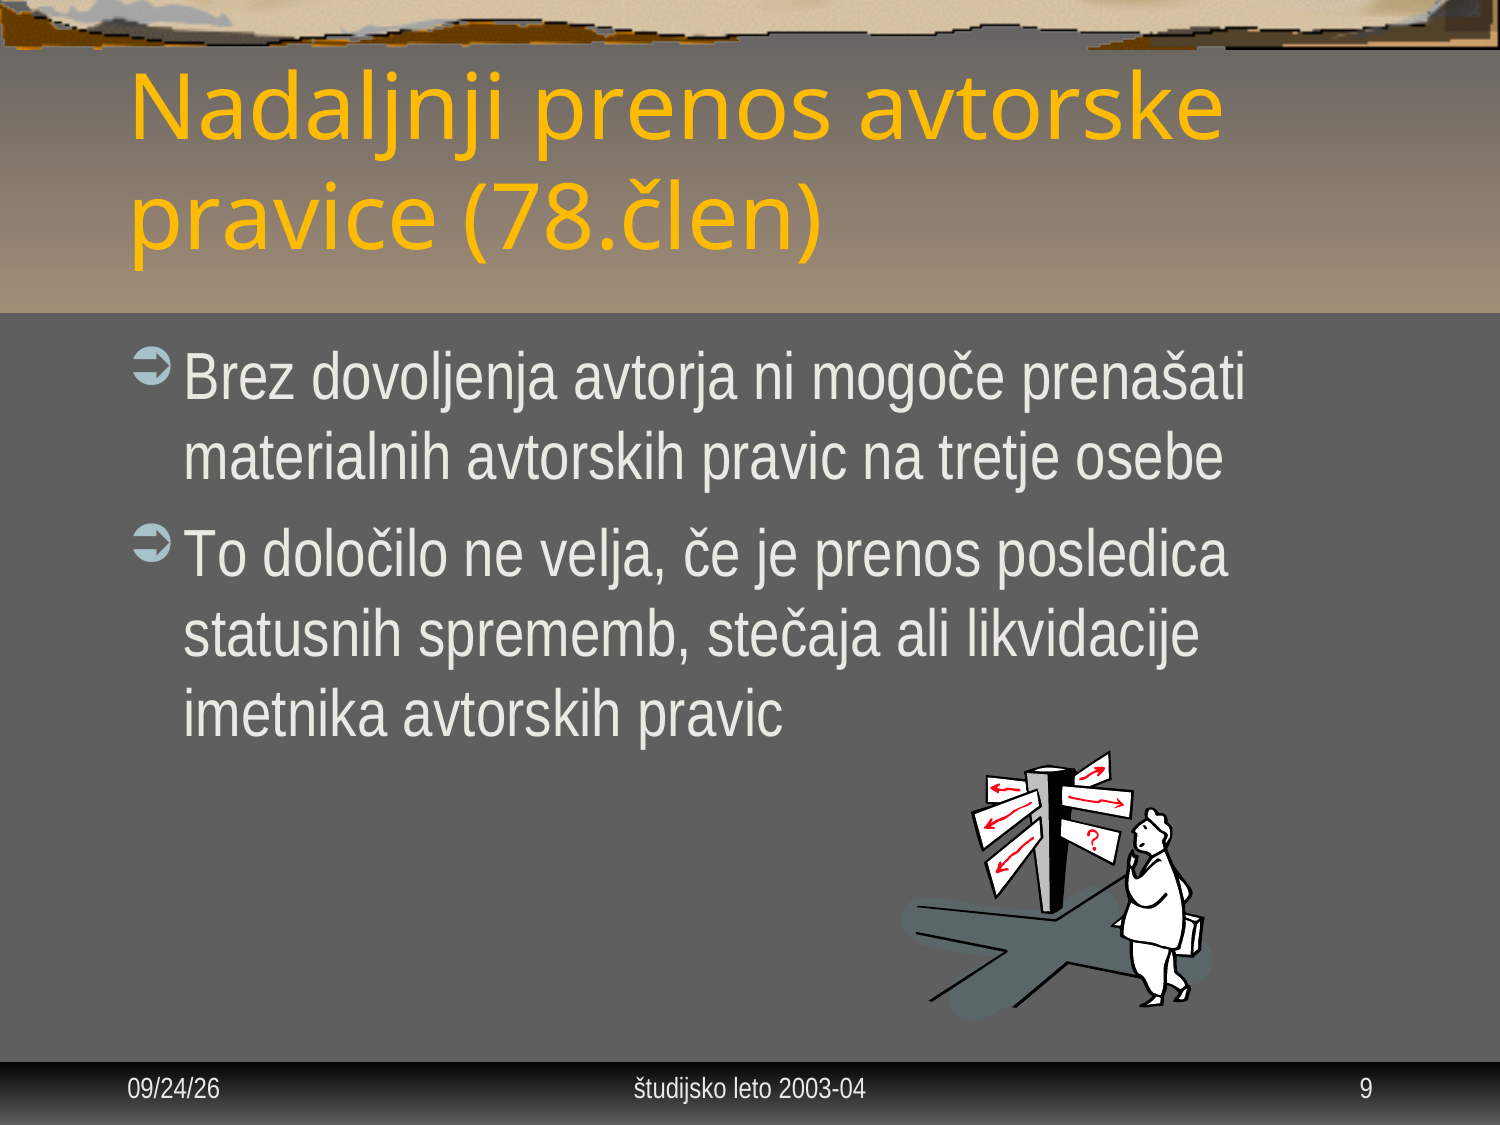

# Nadaljnji prenos avtorske pravice (78.člen)
Brez dovoljenja avtorja ni mogoče prenašati materialnih avtorskih pravic na tretje osebe
To določilo ne velja, če je prenos posledica statusnih sprememb, stečaja ali likvidacije imetnika avtorskih pravic
študijsko leto 2003-04